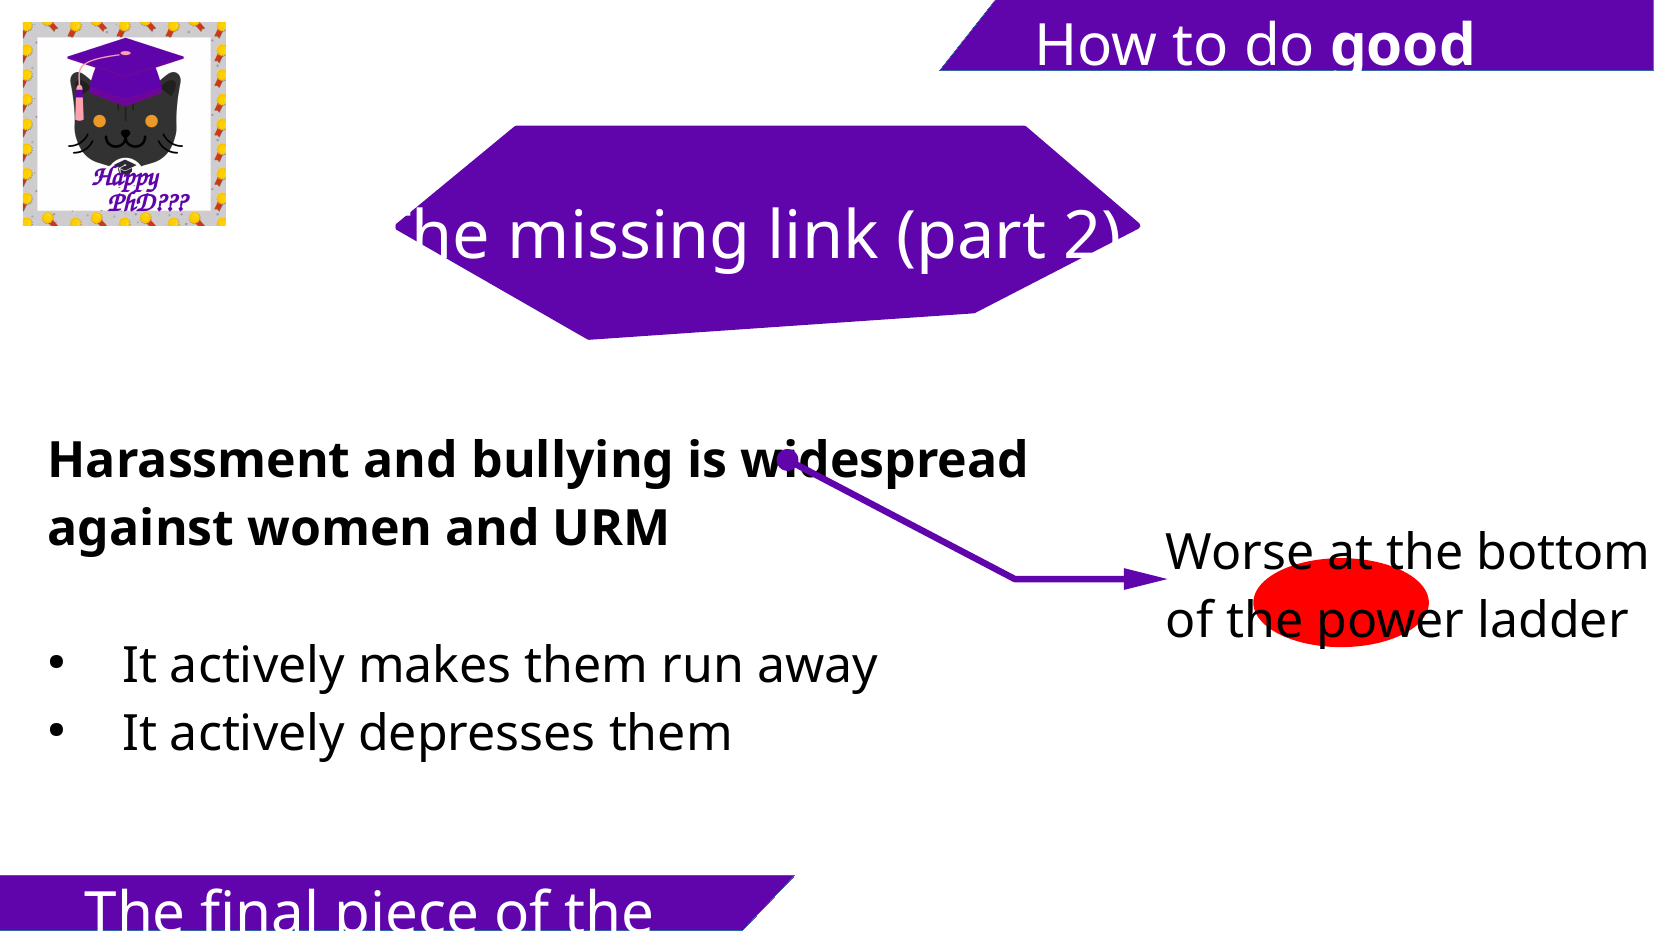

The missing link (part 2)
Harassment and bullying is widespread
against women and URM
 It actively makes them run away
 It actively depresses them
Worse at the bottom
of the power ladder
The final piece of the puzzle